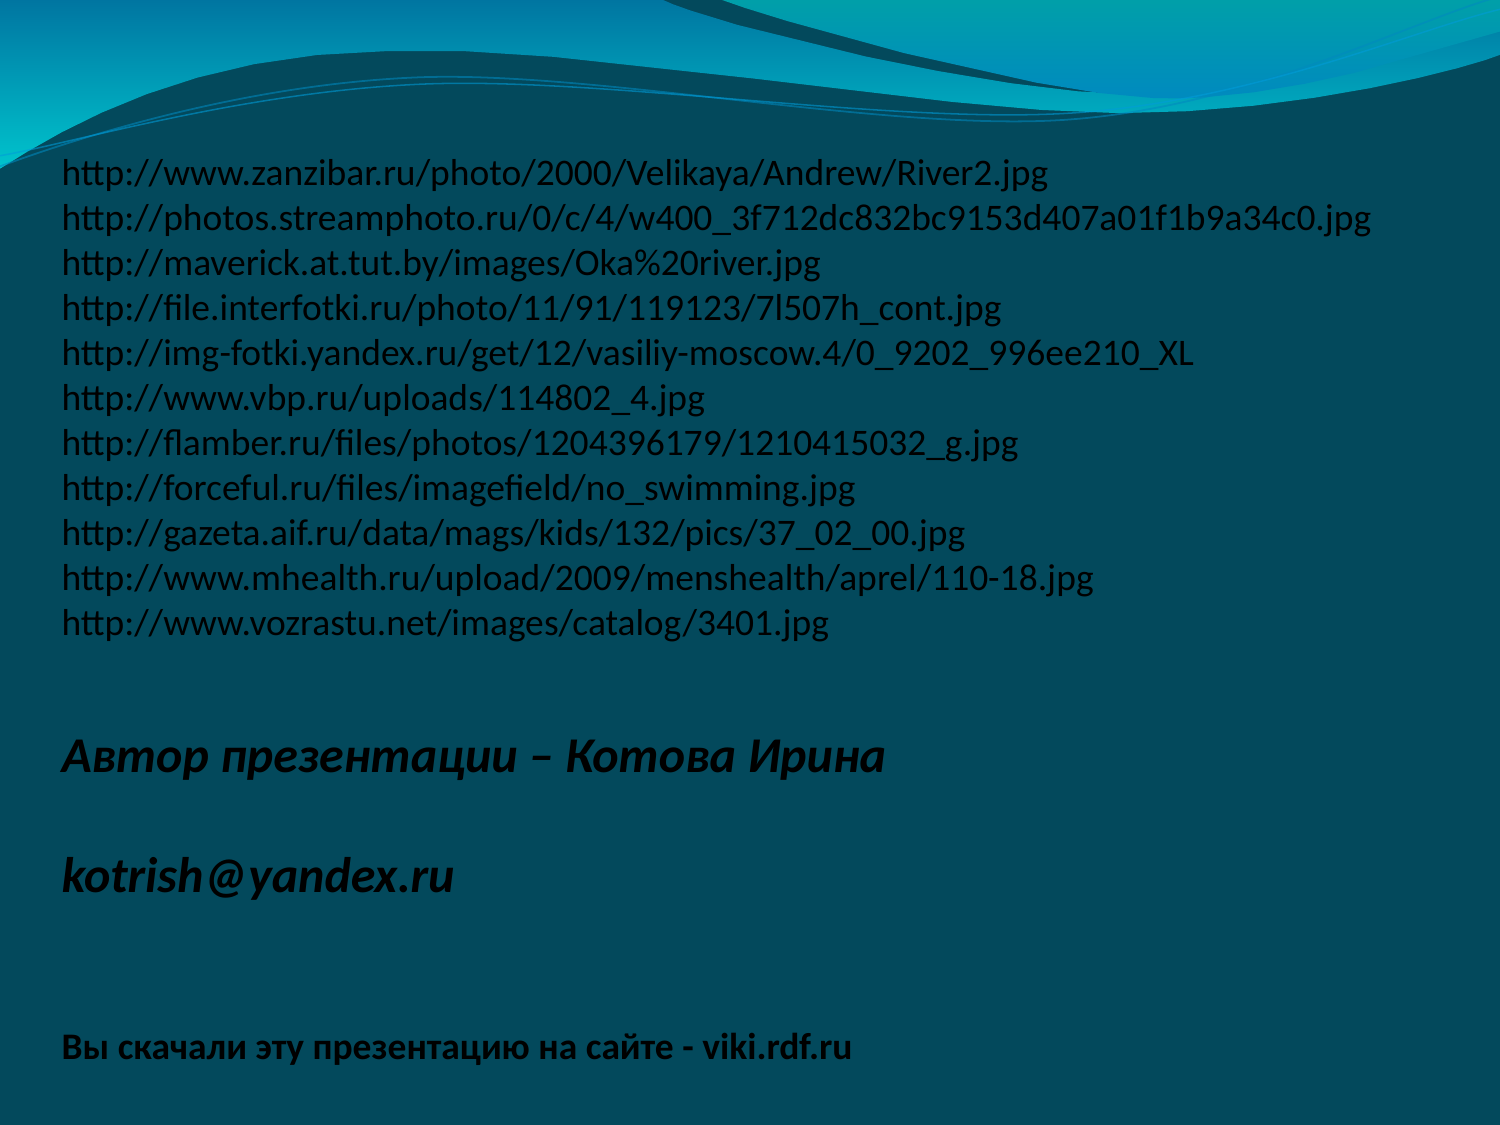

http://www.zanzibar.ru/photo/2000/Velikaya/Andrew/River2.jpg
http://photos.streamphoto.ru/0/c/4/w400_3f712dc832bc9153d407a01f1b9a34c0.jpg
http://maverick.at.tut.by/images/Oka%20river.jpg
http://file.interfotki.ru/photo/11/91/119123/7l507h_cont.jpg
http://img-fotki.yandex.ru/get/12/vasiliy-moscow.4/0_9202_996ee210_XL
http://www.vbp.ru/uploads/114802_4.jpg
http://flamber.ru/files/photos/1204396179/1210415032_g.jpg
http://forceful.ru/files/imagefield/no_swimming.jpg
http://gazeta.aif.ru/data/mags/kids/132/pics/37_02_00.jpg
http://www.mhealth.ru/upload/2009/menshealth/aprel/110-18.jpg
http://www.vozrastu.net/images/catalog/3401.jpg
Автор презентации – Котова Ирина
kotrish@yandex.ru
Вы скачали эту презентацию на сайте - viki.rdf.ru